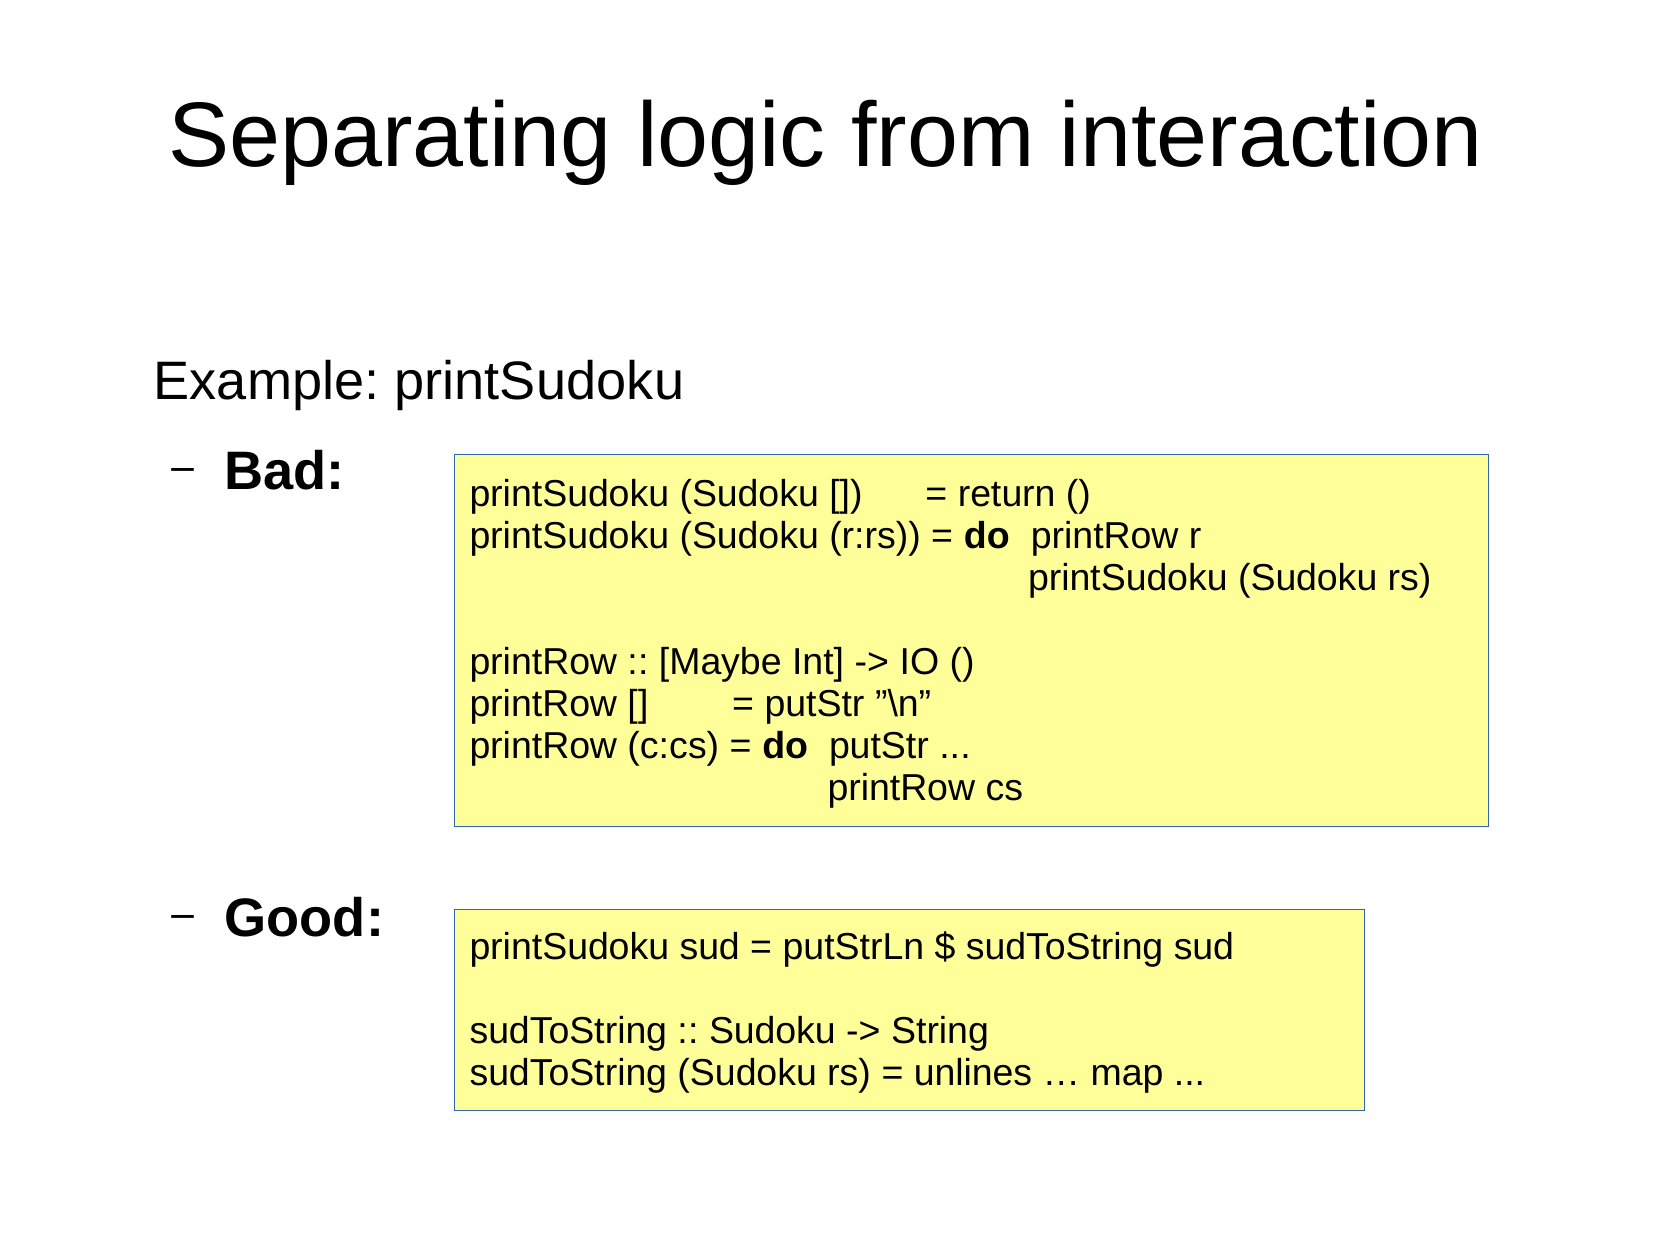

# Separating logic from interaction
Example: printSudoku
Bad:
Good:
printSudoku (Sudoku []) = return ()
printSudoku (Sudoku (r:rs)) = do printRow r
							 printSudoku (Sudoku rs)
printRow :: [Maybe Int] -> IO ()
printRow [] = putStr ”\n”
printRow (c:cs) = do putStr ...
				 printRow cs
printSudoku sud = putStrLn $ sudToString sud
sudToString :: Sudoku -> String
sudToString (Sudoku rs) = unlines … map ...